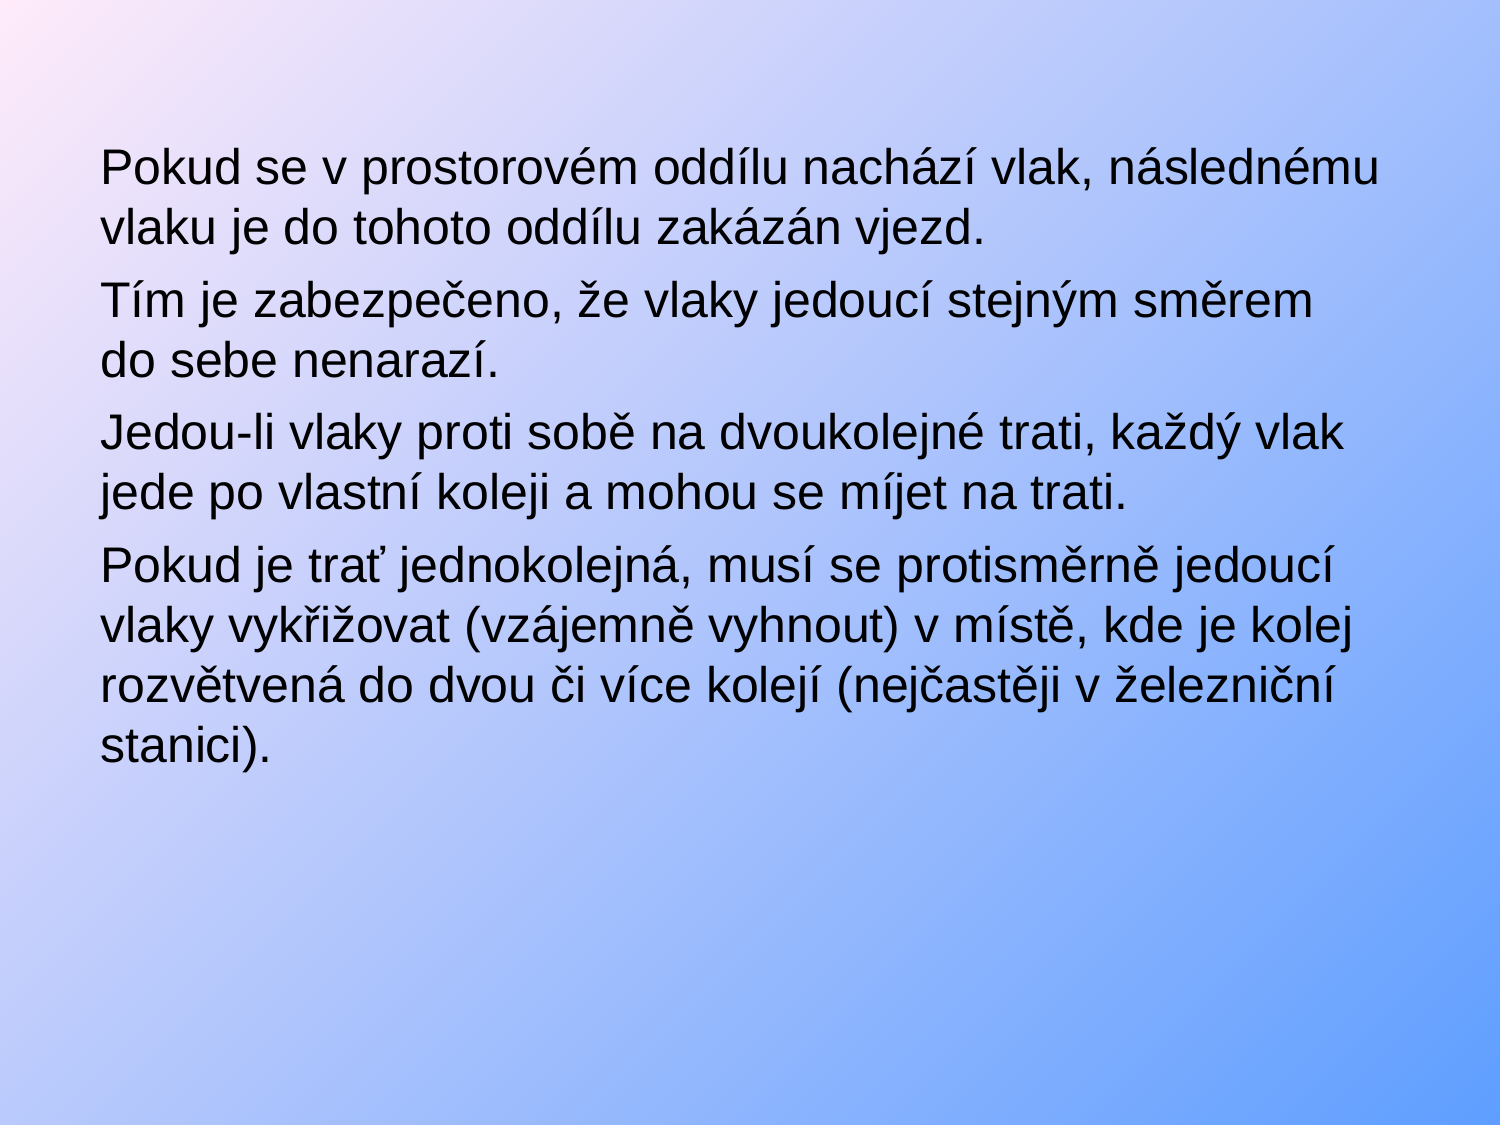

# Pokud se v prostorovém oddílu nachází vlak, následnému vlaku je do tohoto oddílu zakázán vjezd.
 Tím je zabezpečeno, že vlaky jedoucí stejným směrem
do sebe nenarazí.
 Jedou-li vlaky proti sobě na dvoukolejné trati, každý vlak jede po vlastní koleji a mohou se míjet na trati.
 Pokud je trať jednokolejná, musí se protisměrně jedoucí vlaky vykřižovat (vzájemně vyhnout) v místě, kde je kolej rozvětvená do dvou či více kolejí (nejčastěji v železniční stanici).